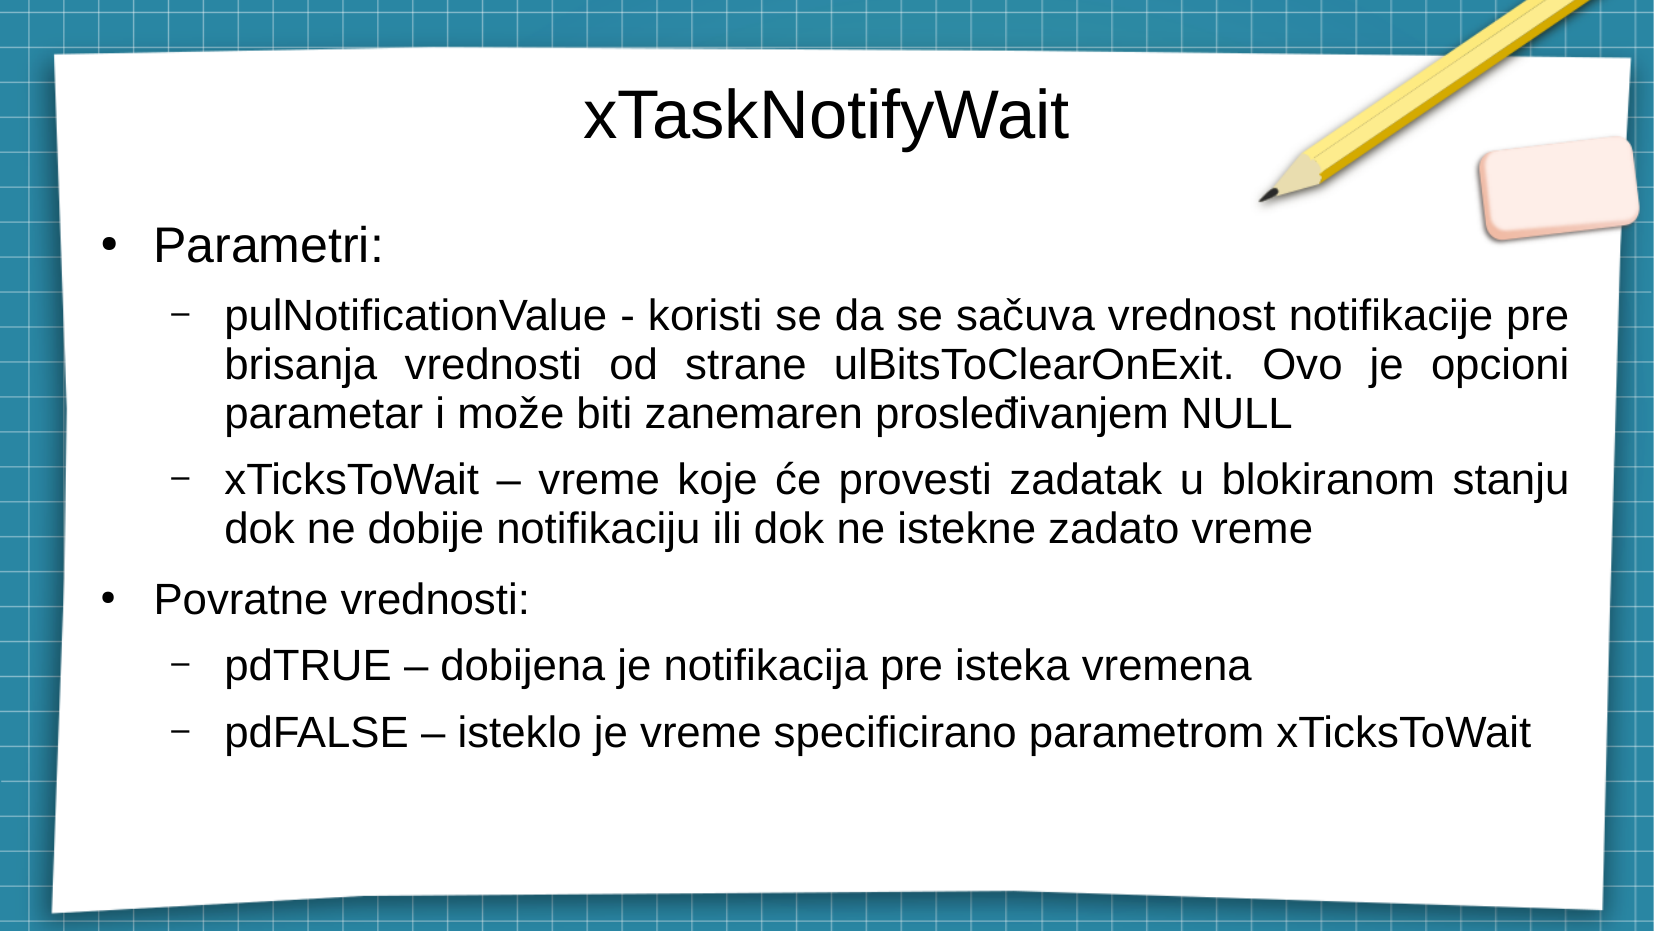

# xTaskNotifyWait
Parametri:
pulNotificationValue - koristi se da se sačuva vrednost notifikacije pre brisanja vrednosti od strane ulBitsToClearOnExit. Ovo je opcioni parametar i može biti zanemaren prosleđivanjem NULL
xTicksToWait – vreme koje će provesti zadatak u blokiranom stanju dok ne dobije notifikaciju ili dok ne istekne zadato vreme
Povratne vrednosti:
pdTRUE – dobijena je notifikacija pre isteka vremena
pdFALSE – isteklo je vreme specificirano parametrom xTicksToWait